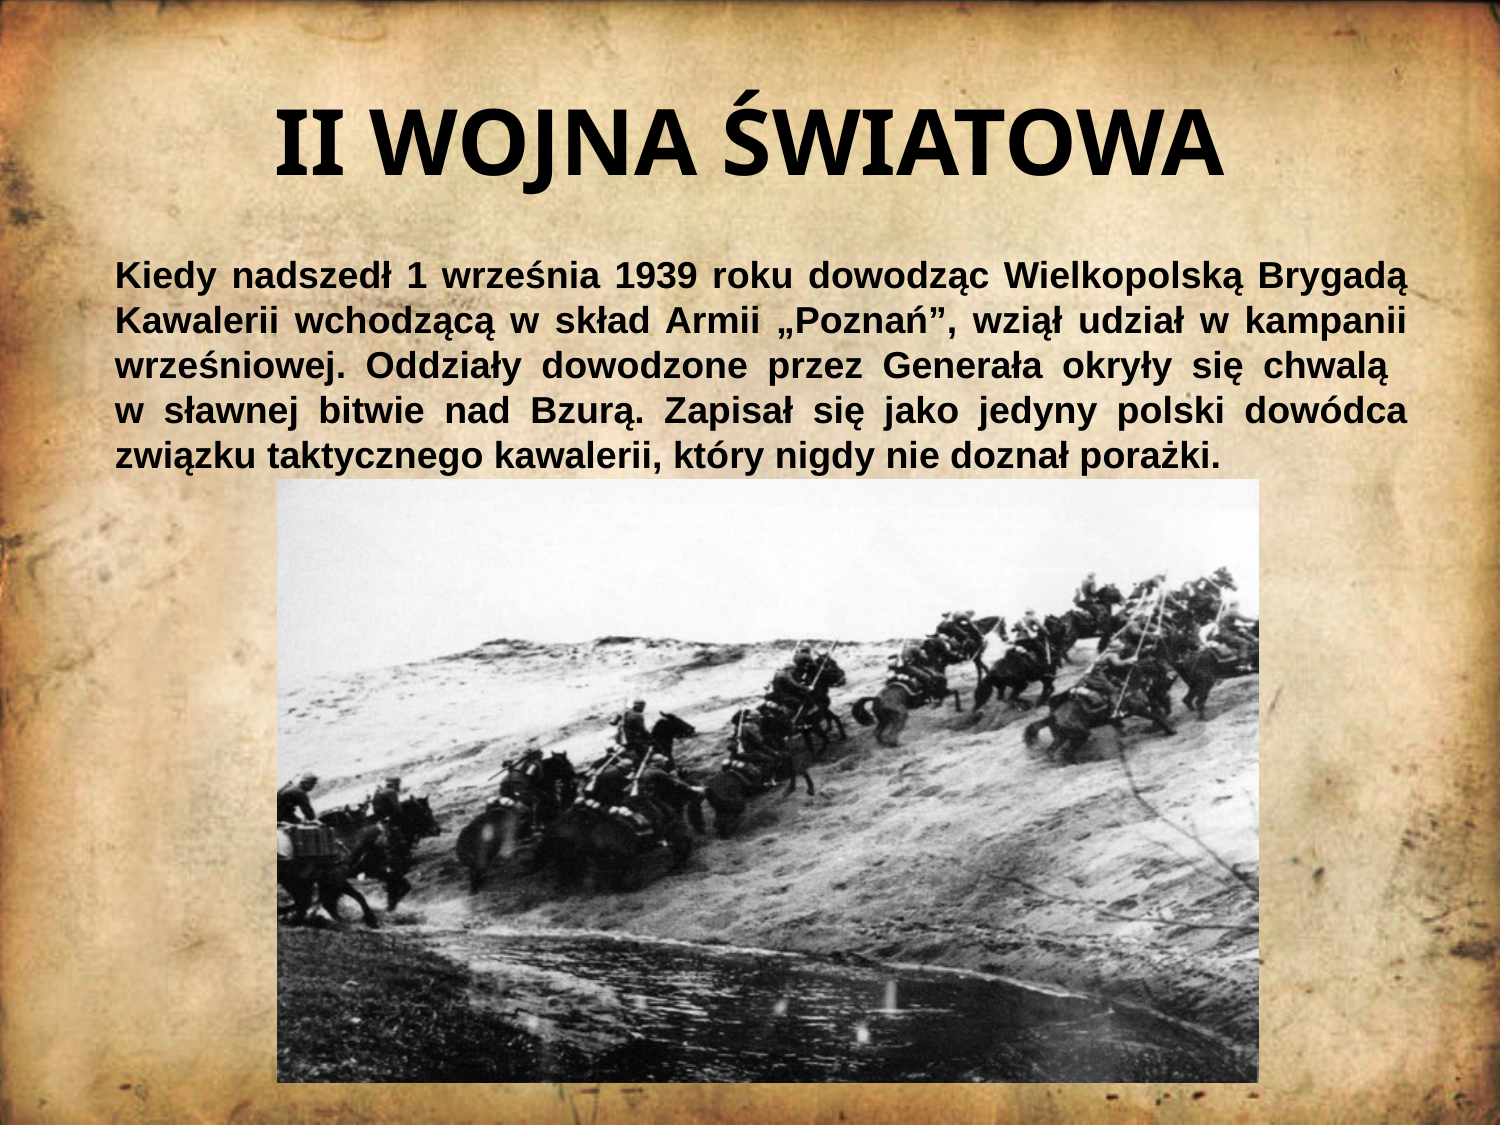

# II WOJNA SWIATOWA
´
Kiedy nadszedł 1 września 1939 roku dowodząc Wielkopolską Brygadą Kawalerii wchodzącą w skład Armii „Poznań”, wziął udział w kampanii wrześniowej. Oddziały dowodzone przez Generała okryły się chwalą
w sławnej bitwie nad Bzurą. Zapisał się jako jedyny polski dowódca związku taktycznego kawalerii, który nigdy nie doznał porażki.